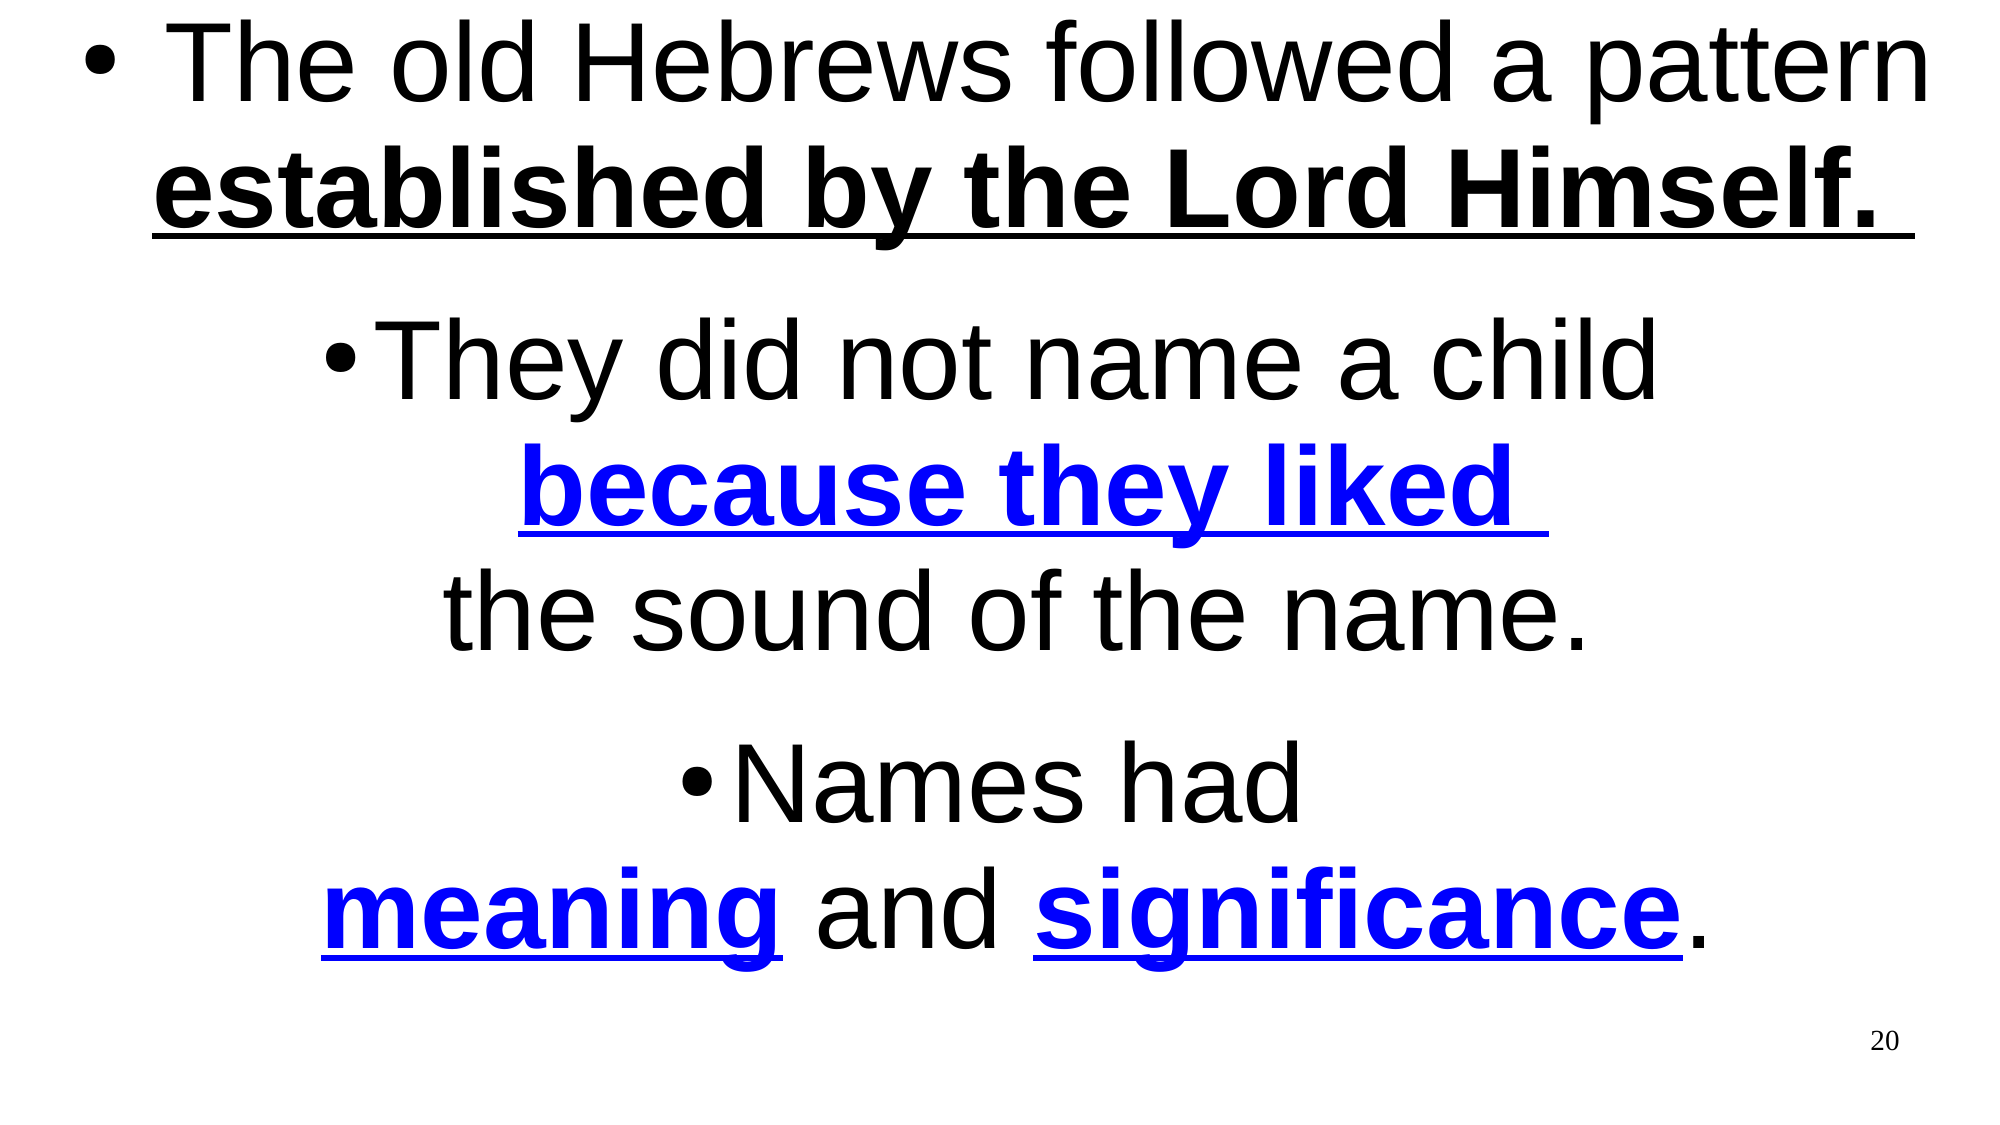

# The old Hebrews followed a pattern established by the Lord Himself.
They did not name a child
because they liked
the sound of the name.
Names had
meaning and significance.
20